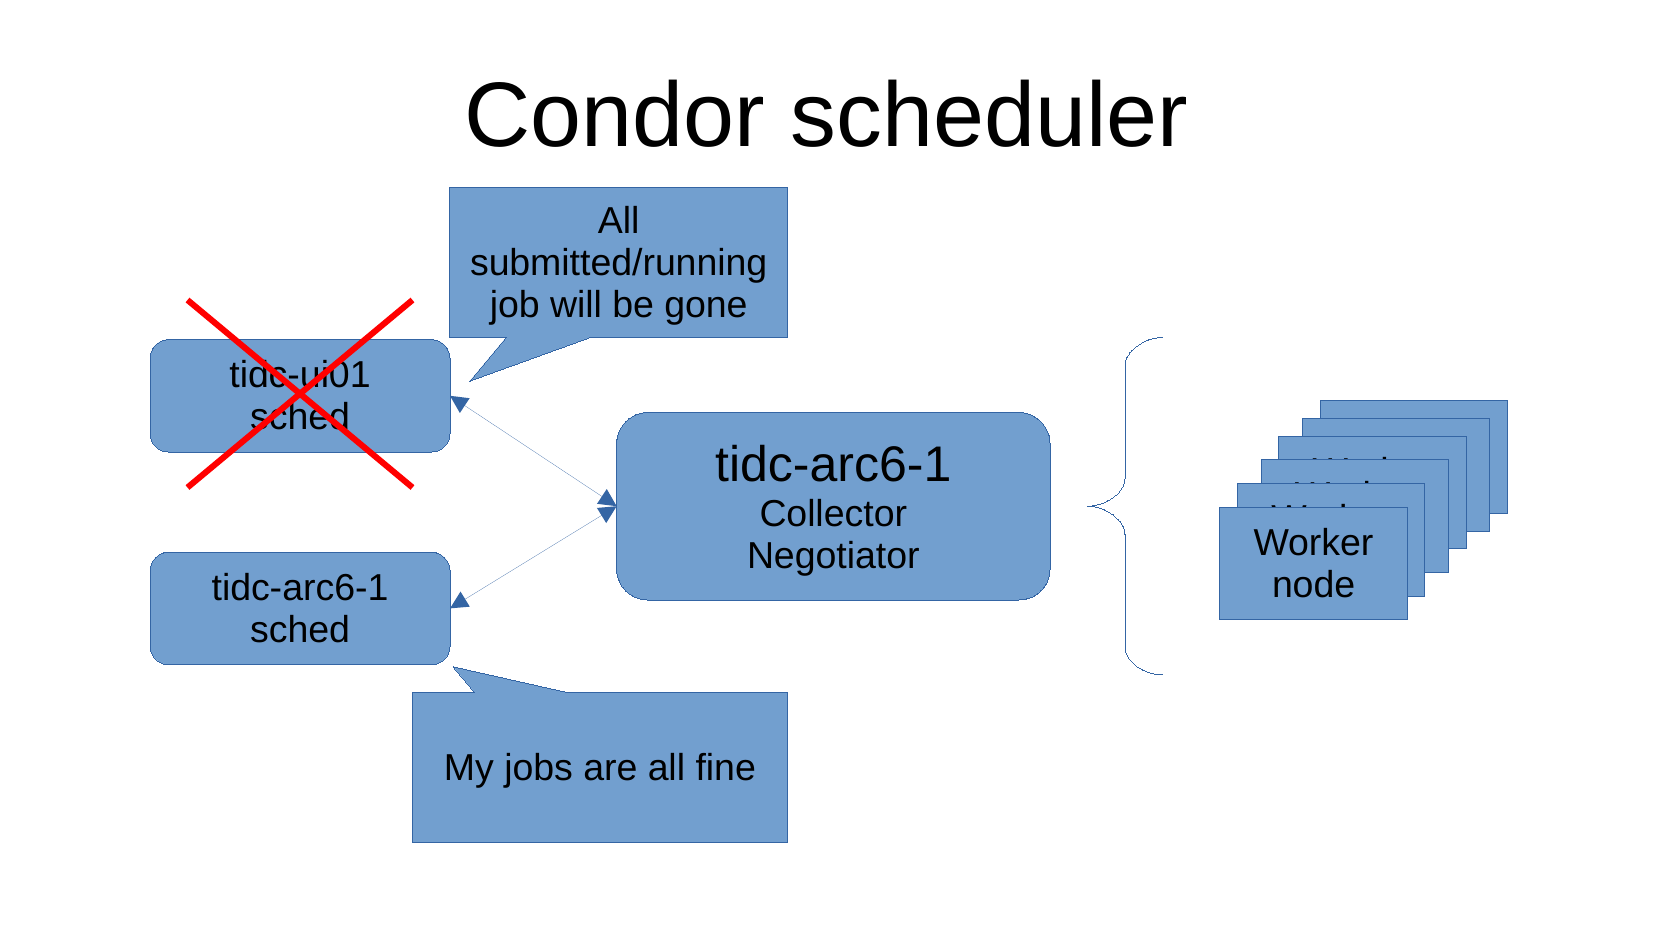

# Condor scheduler
All submitted/running job will be gone
tidc-ui01
sched
Worker
node
Worker
node
Worker
node
Worker
node
Worker
node
Worker
node
tidc-arc6-1
Collector
Negotiator
tidc-arc6-1
sched
My jobs are all fine